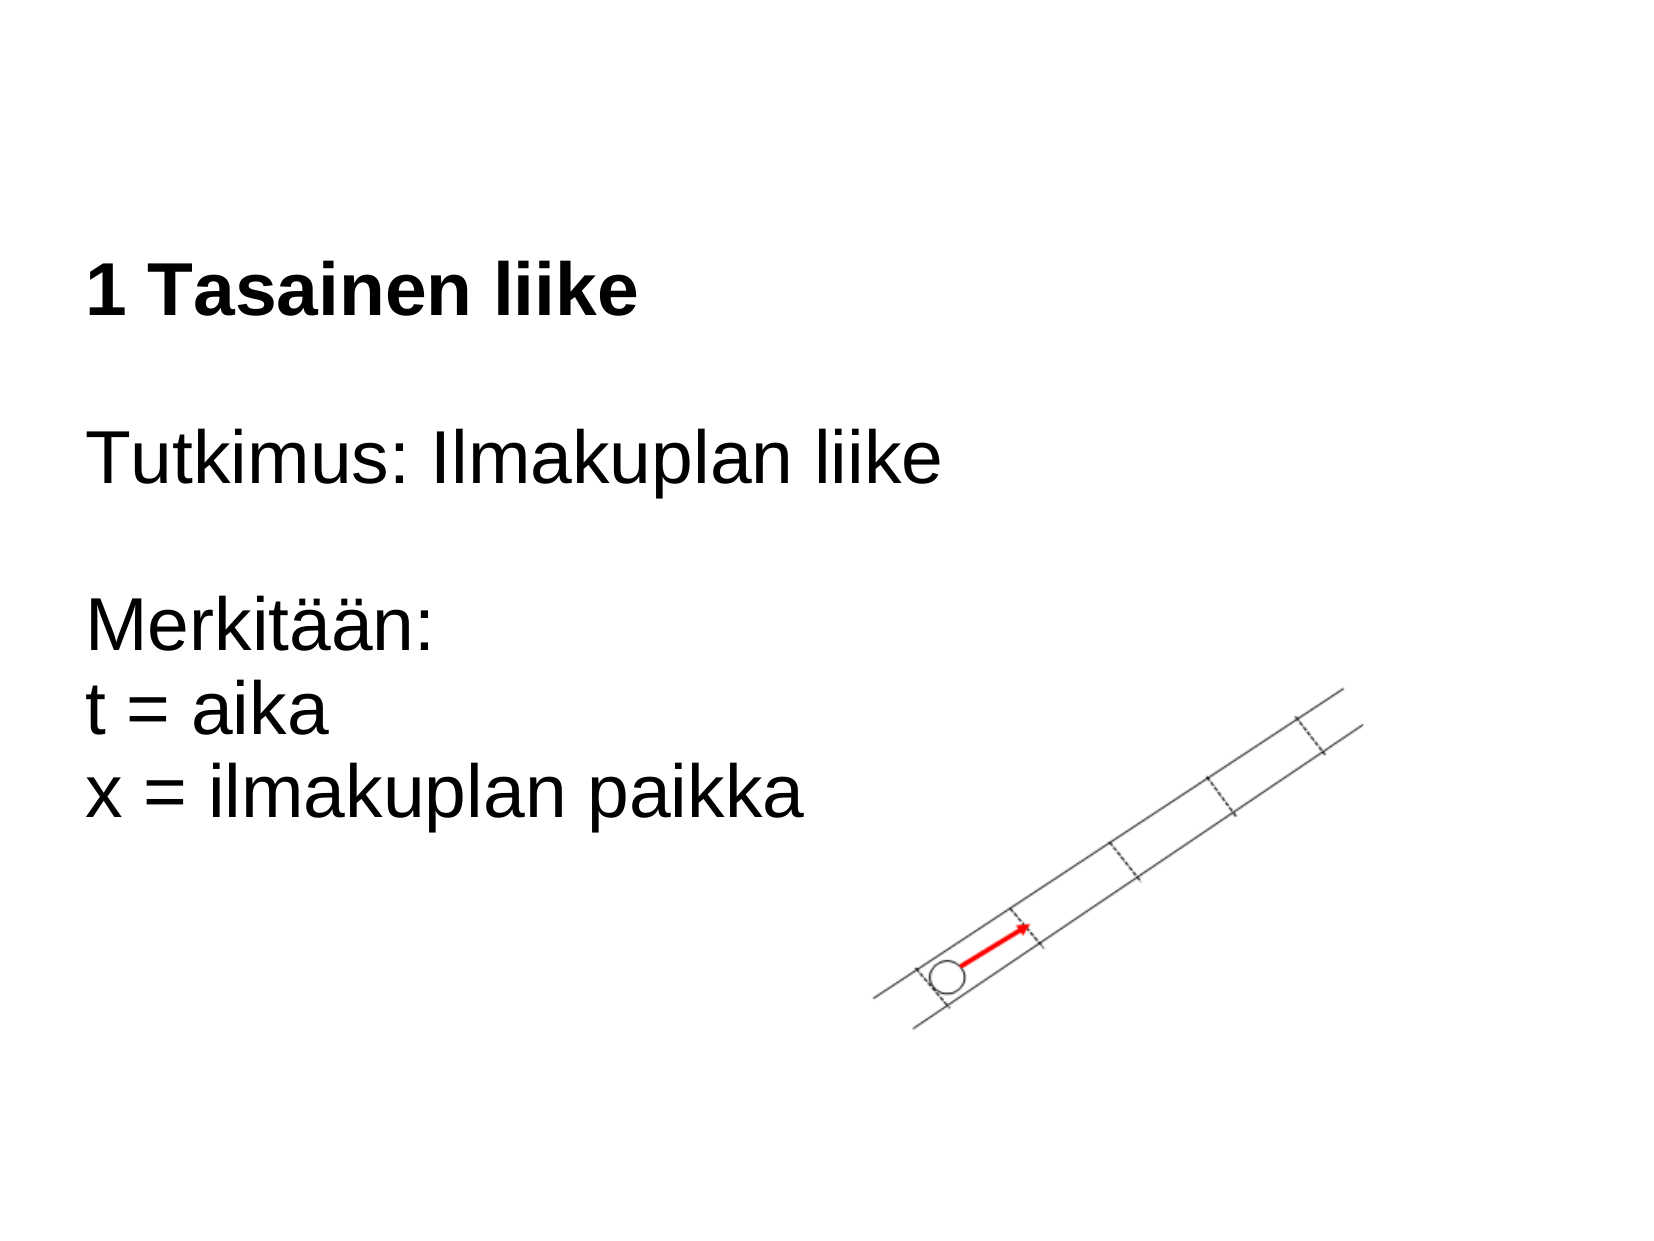

1 Tasainen liike
Tutkimus: Ilmakuplan liike
Merkitään:
t = aika
x = ilmakuplan paikka